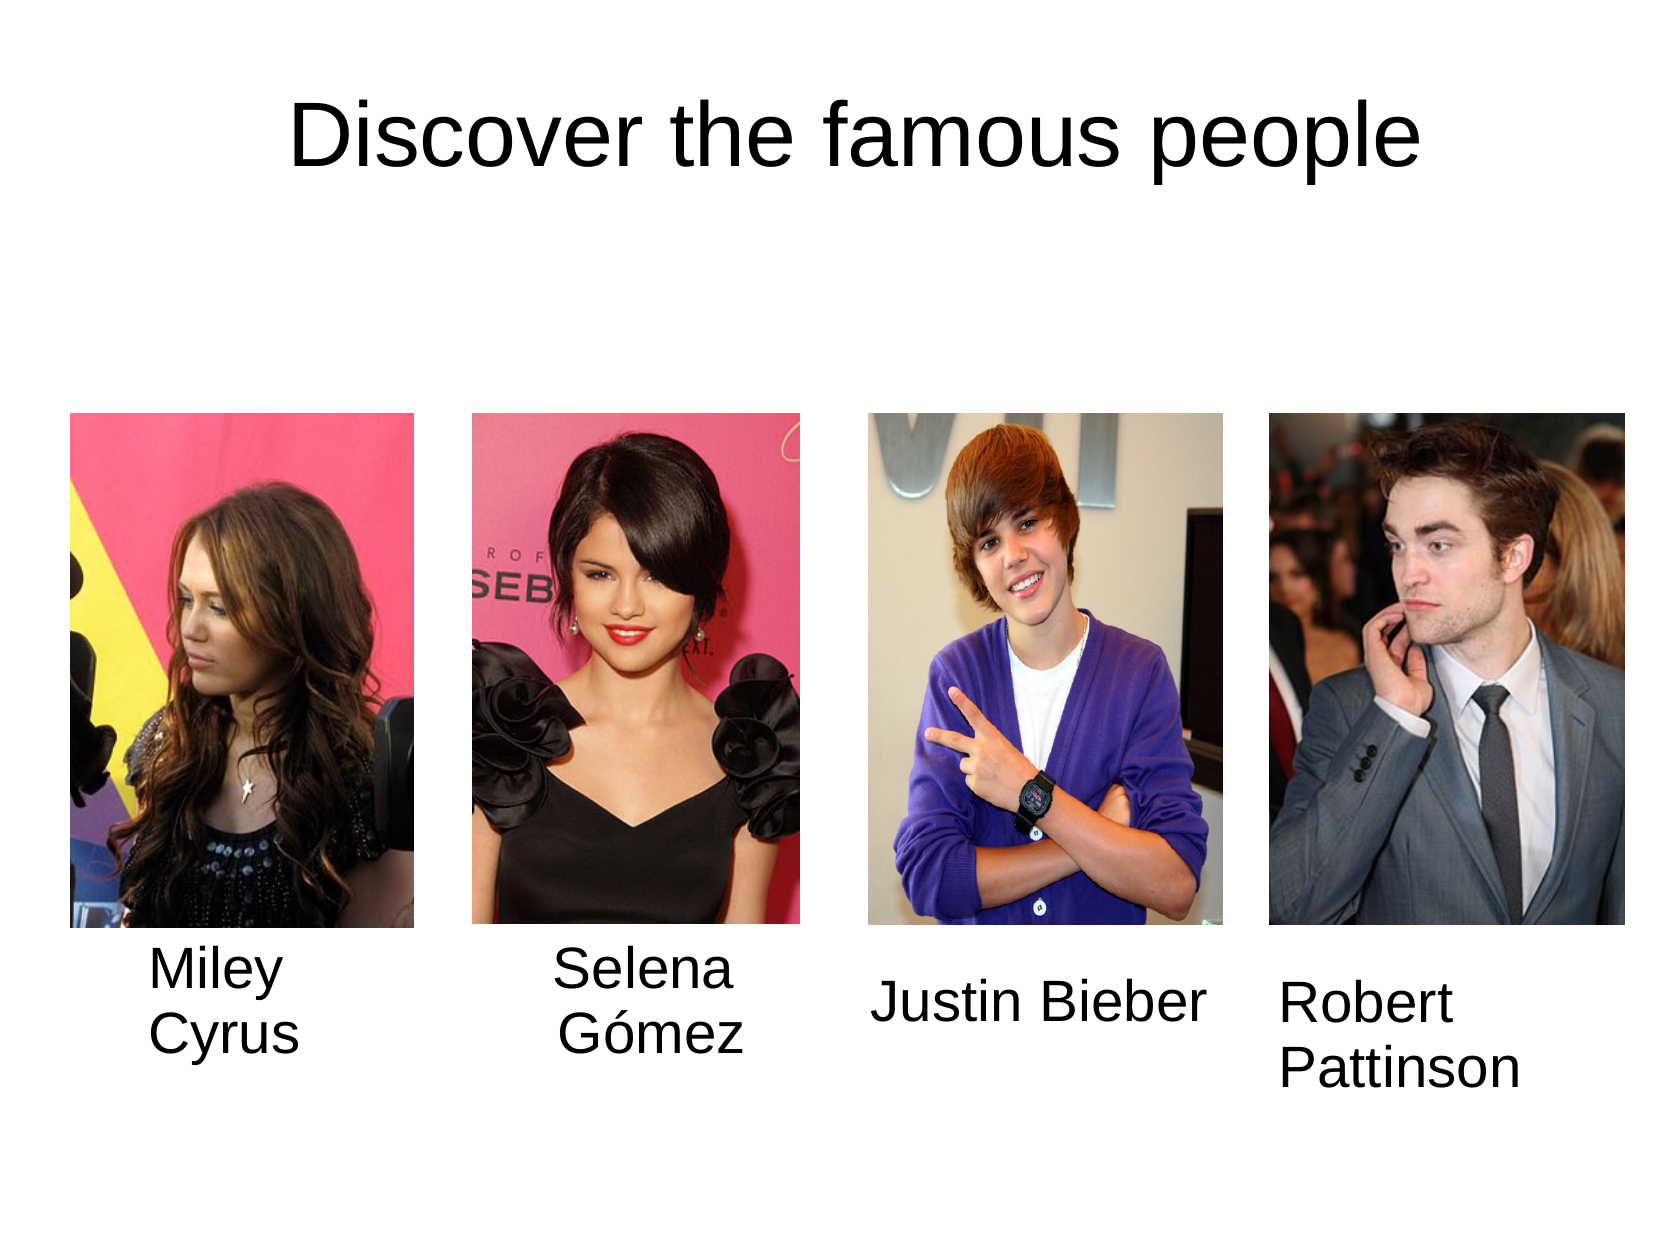

Discover the famous people
# Miley Cyrus
Selena
 Gómez
Justin Bieber
Robert
Pattinson